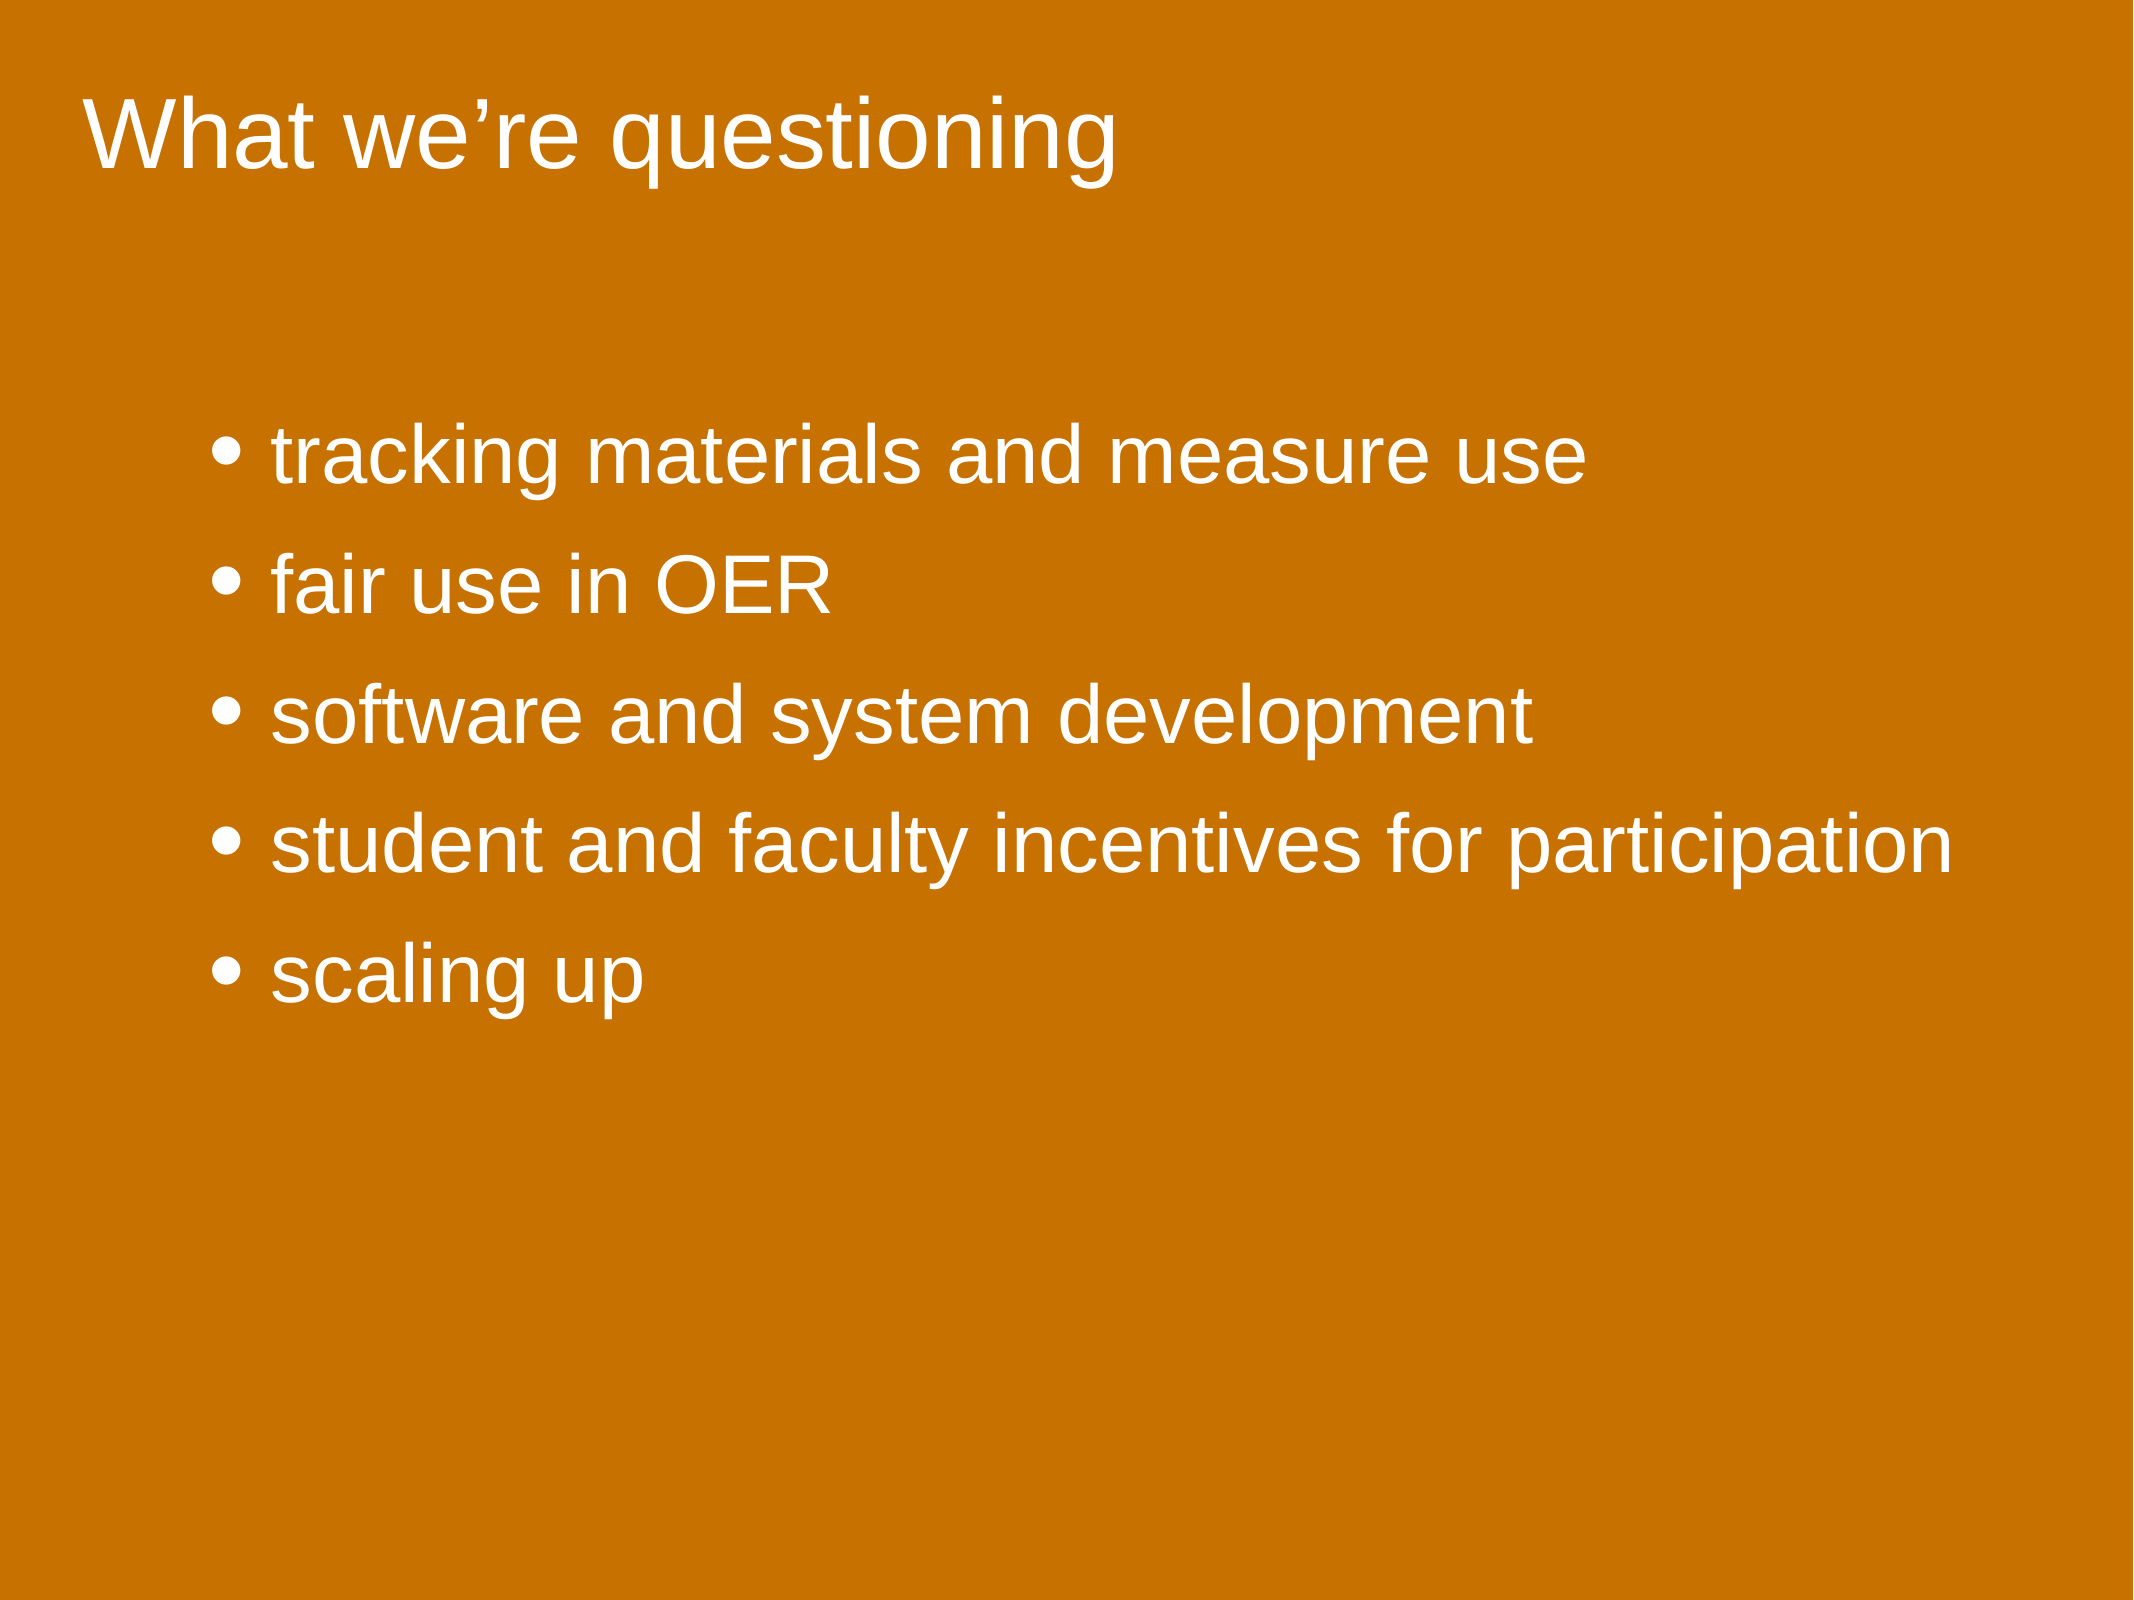

What we’re questioning
tracking materials and measure use
fair use in OER
software and system development
student and faculty incentives for participation
scaling up